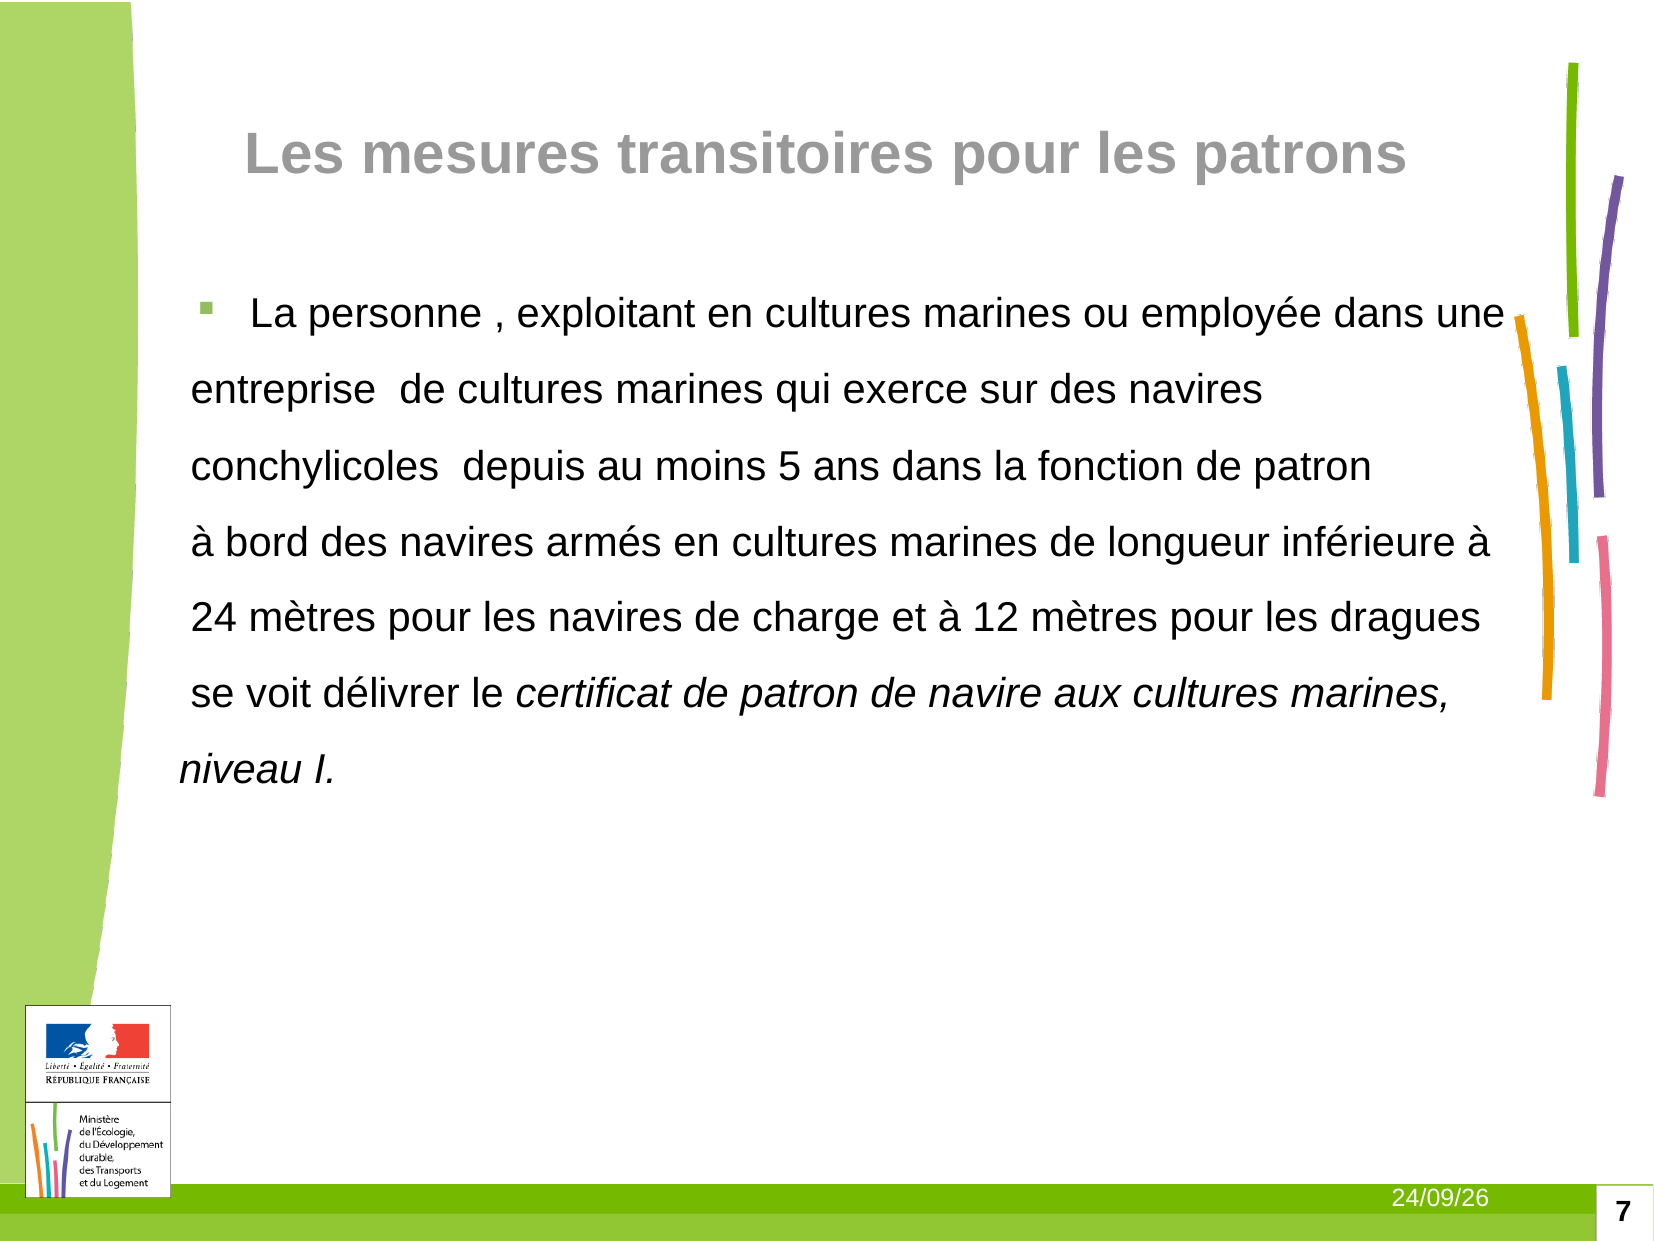

# Les mesures transitoires pour les patrons
La personne , exploitant en cultures marines ou employée dans une
 entreprise de cultures marines qui exerce sur des navires
 conchylicoles depuis au moins 5 ans dans la fonction de patron
 à bord des navires armés en cultures marines de longueur inférieure à
 24 mètres pour les navires de charge et à 12 mètres pour les dragues
 se voit délivrer le certificat de patron de navire aux cultures marines,
niveau I.
7